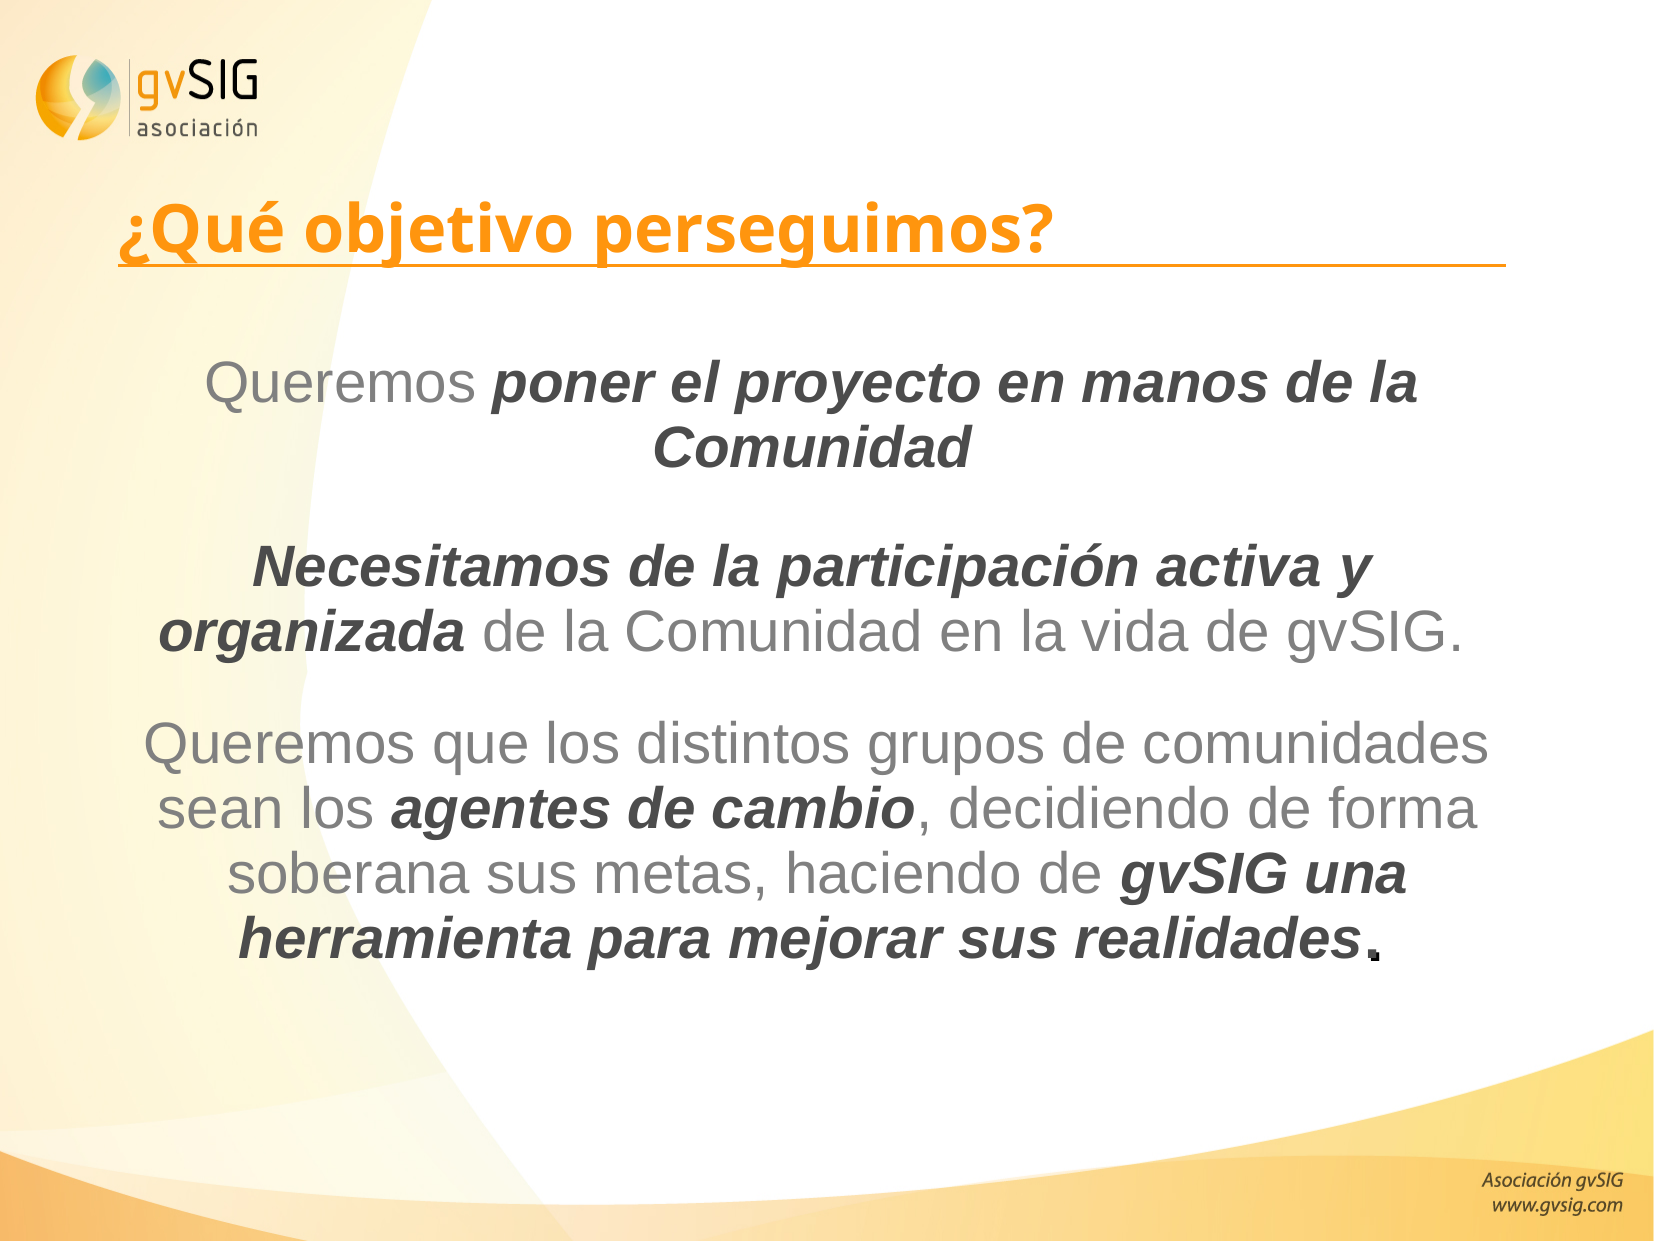

# ¿Qué objetivo perseguimos?
Queremos poner el proyecto en manos de la Comunidad
Necesitamos de la participación activa y organizada de la Comunidad en la vida de gvSIG.
Queremos que los distintos grupos de comunidades sean los agentes de cambio, decidiendo de forma soberana sus metas, haciendo de gvSIG una herramienta para mejorar sus realidades.